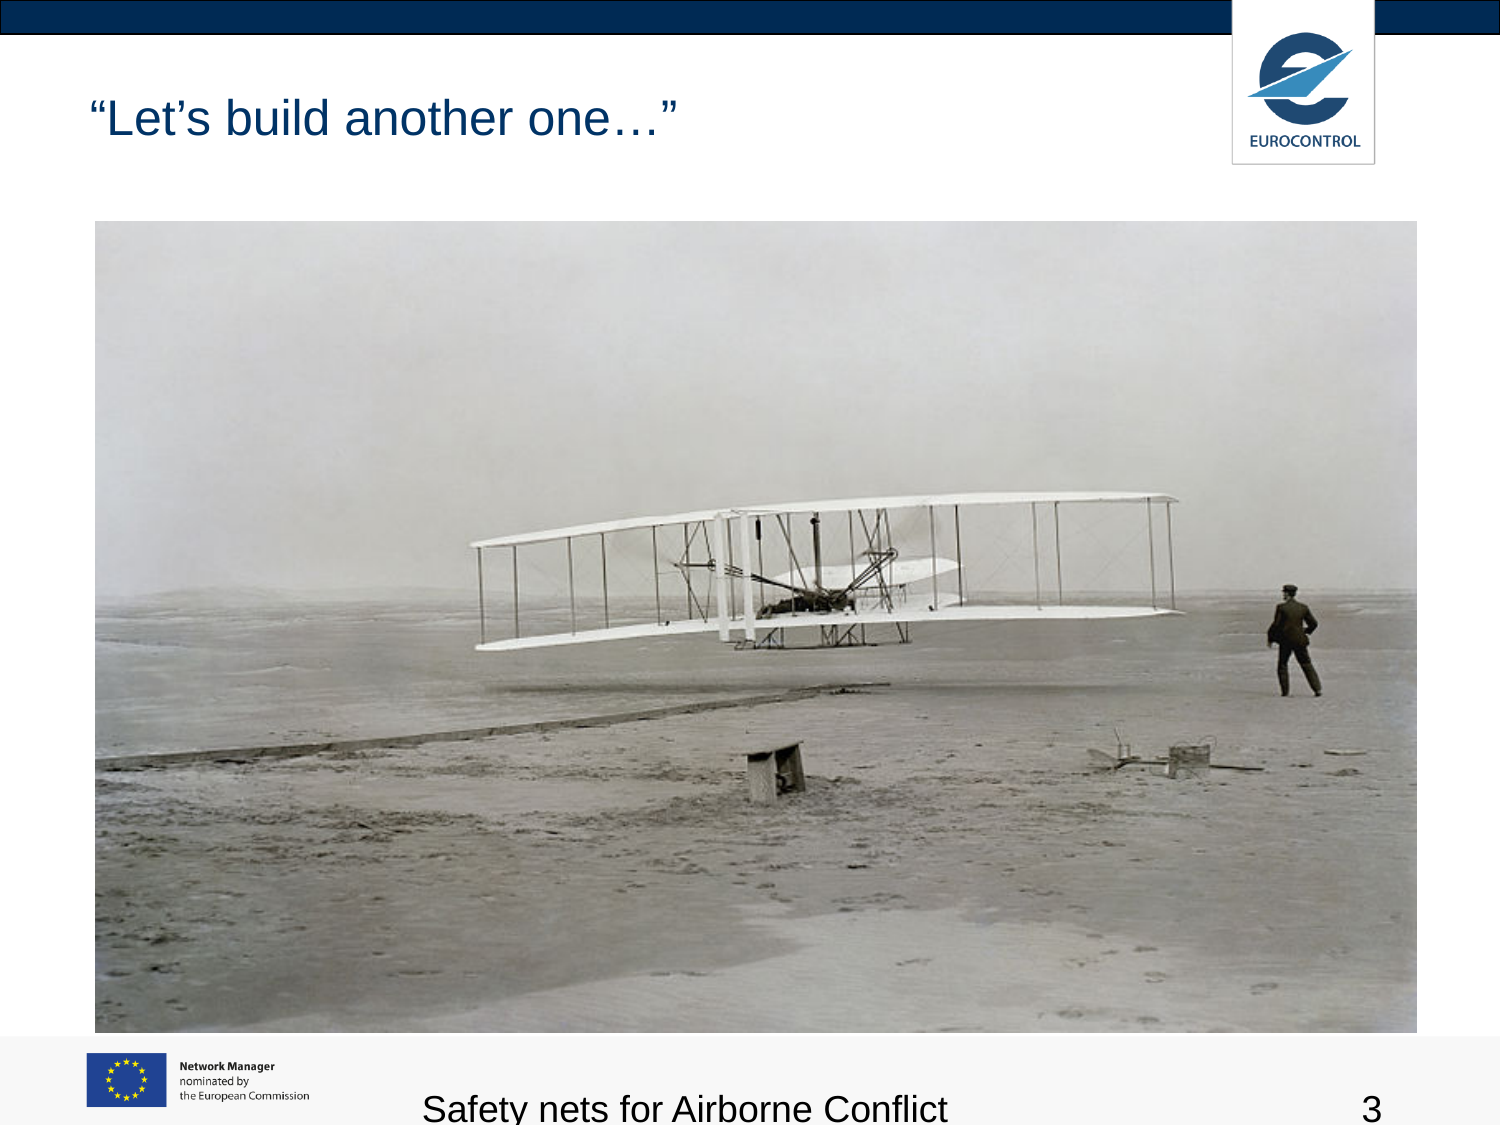

# “Let’s build another one…”
Safety nets for Airborne Conflict